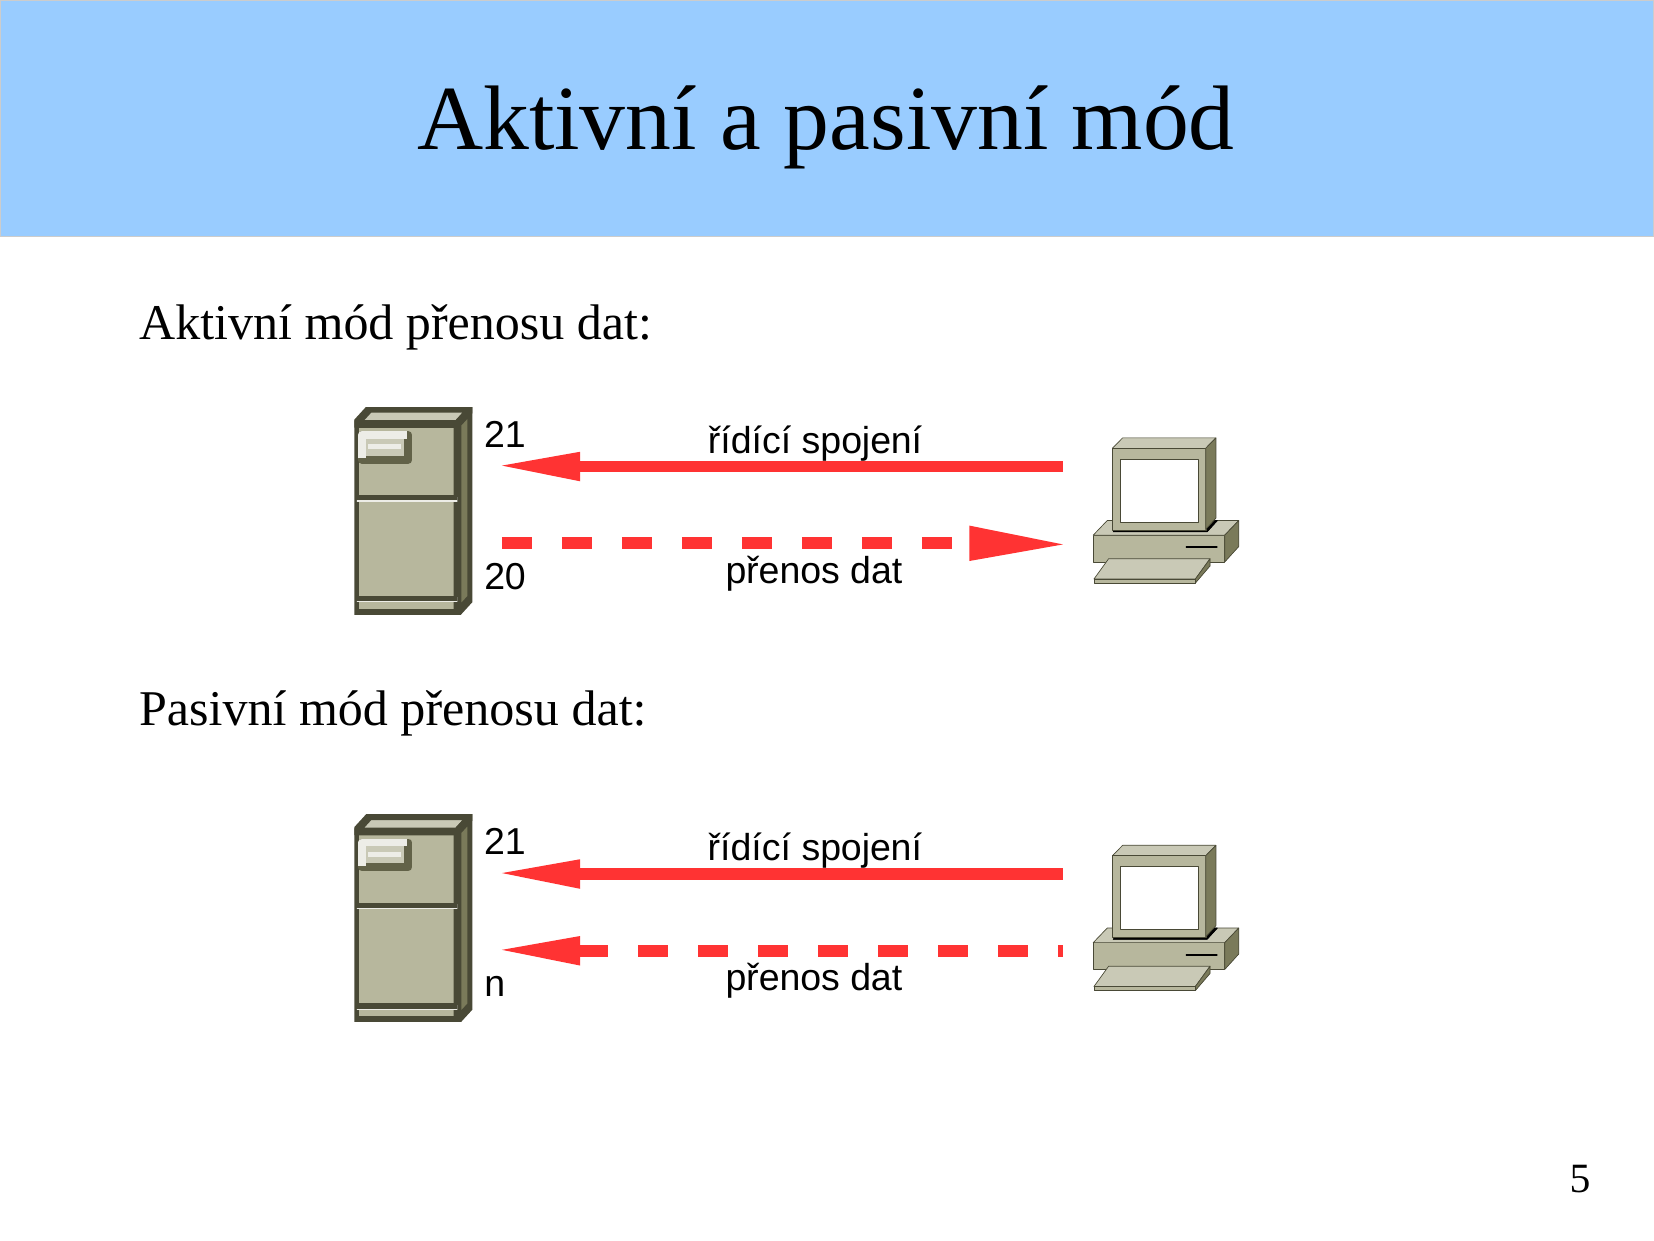

# Aktivní a pasivní mód
Aktivní mód přenosu dat:
Pasivní mód přenosu dat:
21
řídící spojení
přenos dat
20
21
řídící spojení
přenos dat
n